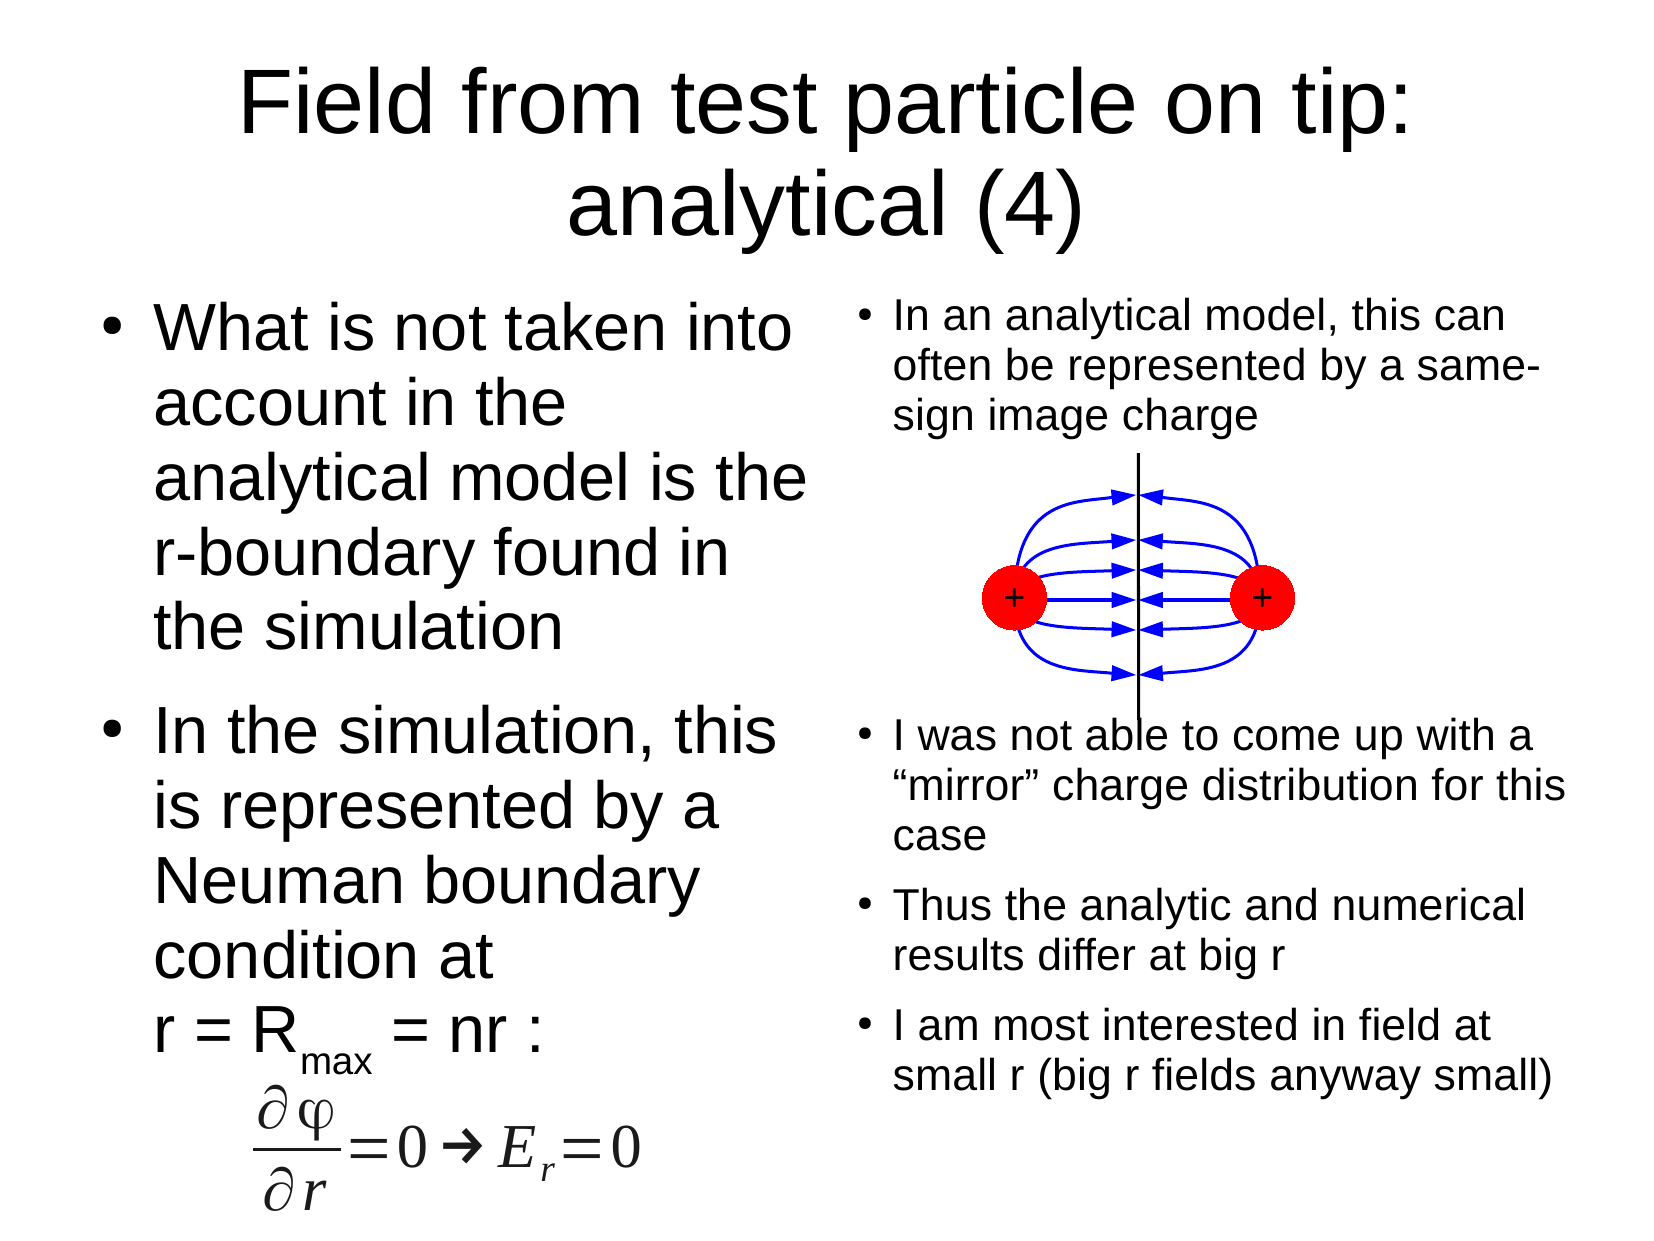

# Field from test particle on tip: analytical (4)
What is not taken into account in the analytical model is the r-boundary found in the simulation
In the simulation, this is represented by a Neuman boundary condition at
r = Rmax = nr :
In an analytical model, this can often be represented by a same-sign image charge
I was not able to come up with a “mirror” charge distribution for this case
Thus the analytic and numerical results differ at big r
I am most interested in field at small r (big r fields anyway small)
+
+